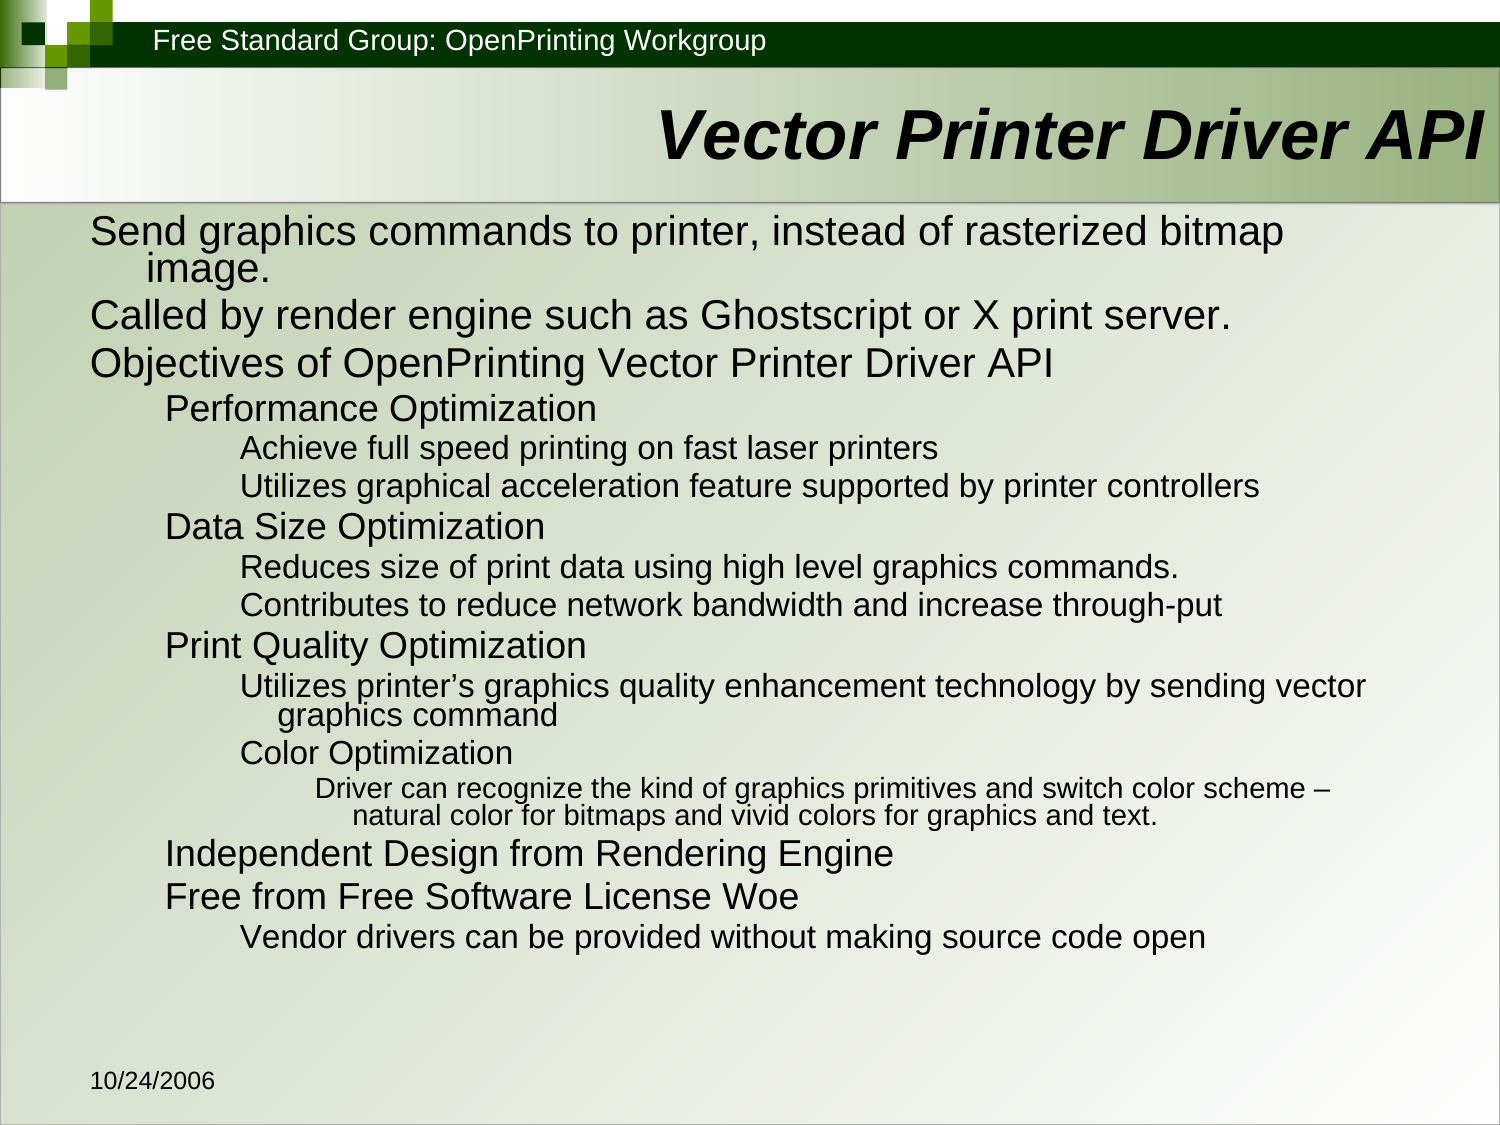

# Vector Printer Driver API
Send graphics commands to printer, instead of rasterized bitmap image.
Called by render engine such as Ghostscript or X print server.
Objectives of OpenPrinting Vector Printer Driver API
Performance Optimization
Achieve full speed printing on fast laser printers
Utilizes graphical acceleration feature supported by printer controllers
Data Size Optimization
Reduces size of print data using high level graphics commands.
Contributes to reduce network bandwidth and increase through-put
Print Quality Optimization
Utilizes printer’s graphics quality enhancement technology by sending vector graphics command
Color Optimization
Driver can recognize the kind of graphics primitives and switch color scheme – natural color for bitmaps and vivid colors for graphics and text.
Independent Design from Rendering Engine
Free from Free Software License Woe
Vendor drivers can be provided without making source code open